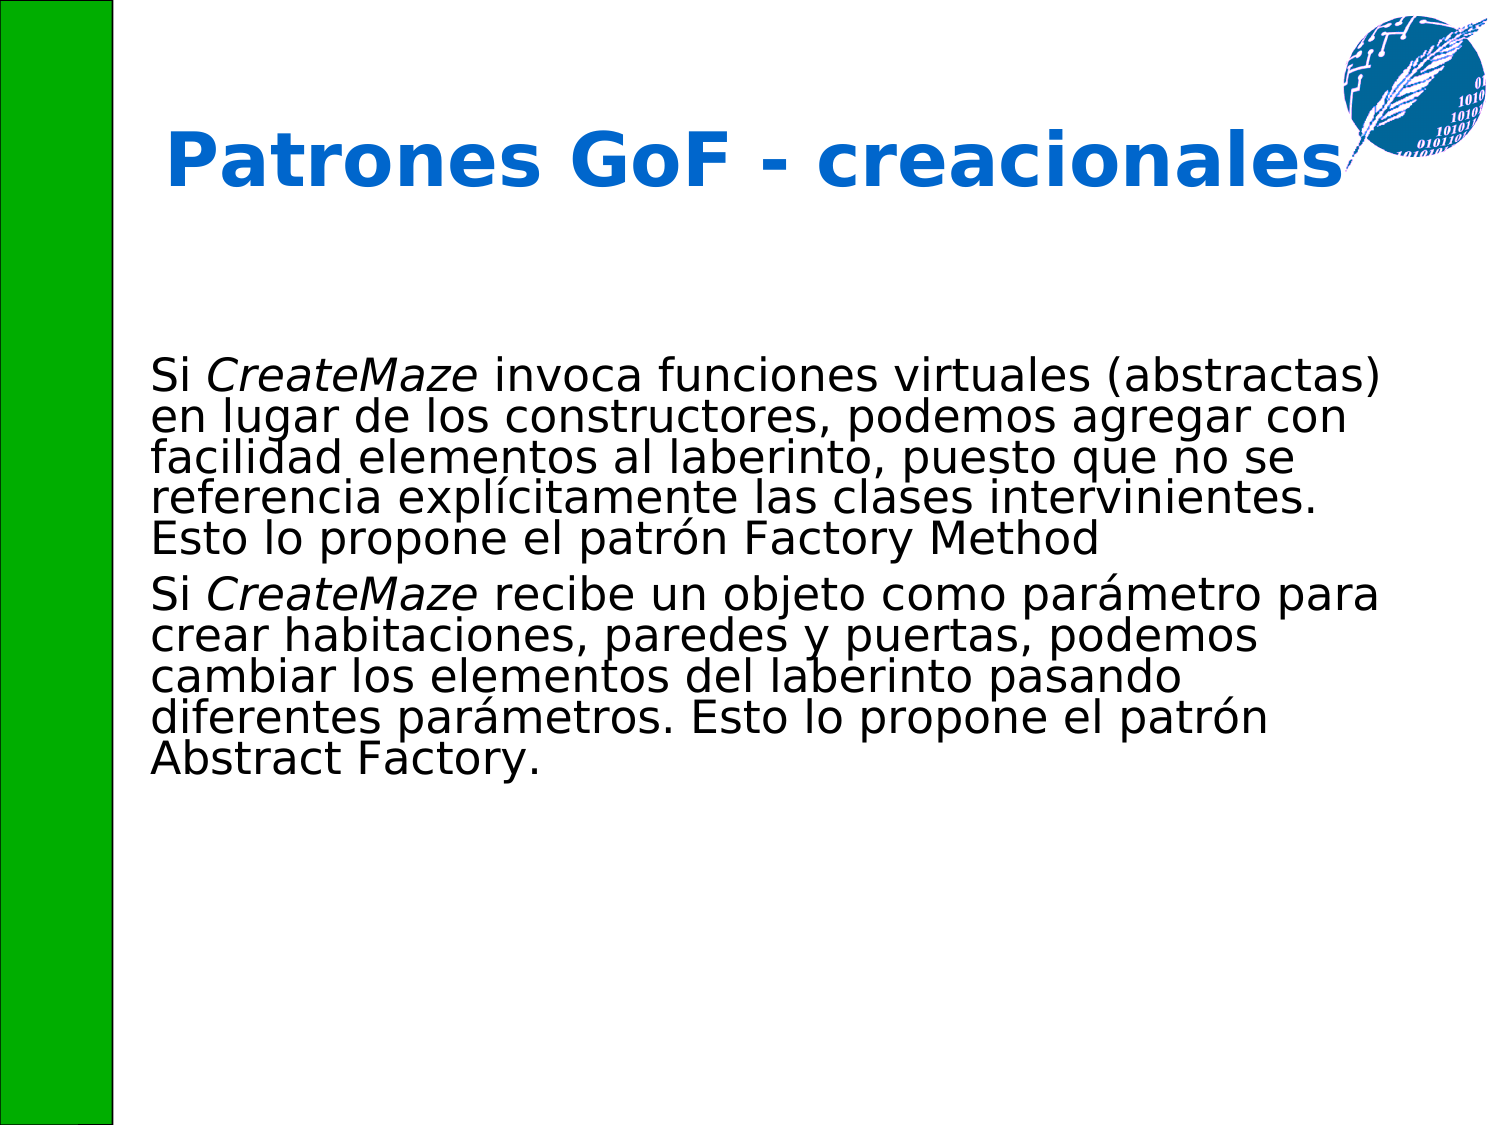

# Patrones GoF - creacionales
Si CreateMaze invoca funciones virtuales (abstractas) en lugar de los constructores, podemos agregar con facilidad elementos al laberinto, puesto que no se referencia explícitamente las clases intervinientes. Esto lo propone el patrón Factory Method
Si CreateMaze recibe un objeto como parámetro para crear habitaciones, paredes y puertas, podemos cambiar los elementos del laberinto pasando diferentes parámetros. Esto lo propone el patrón Abstract Factory.